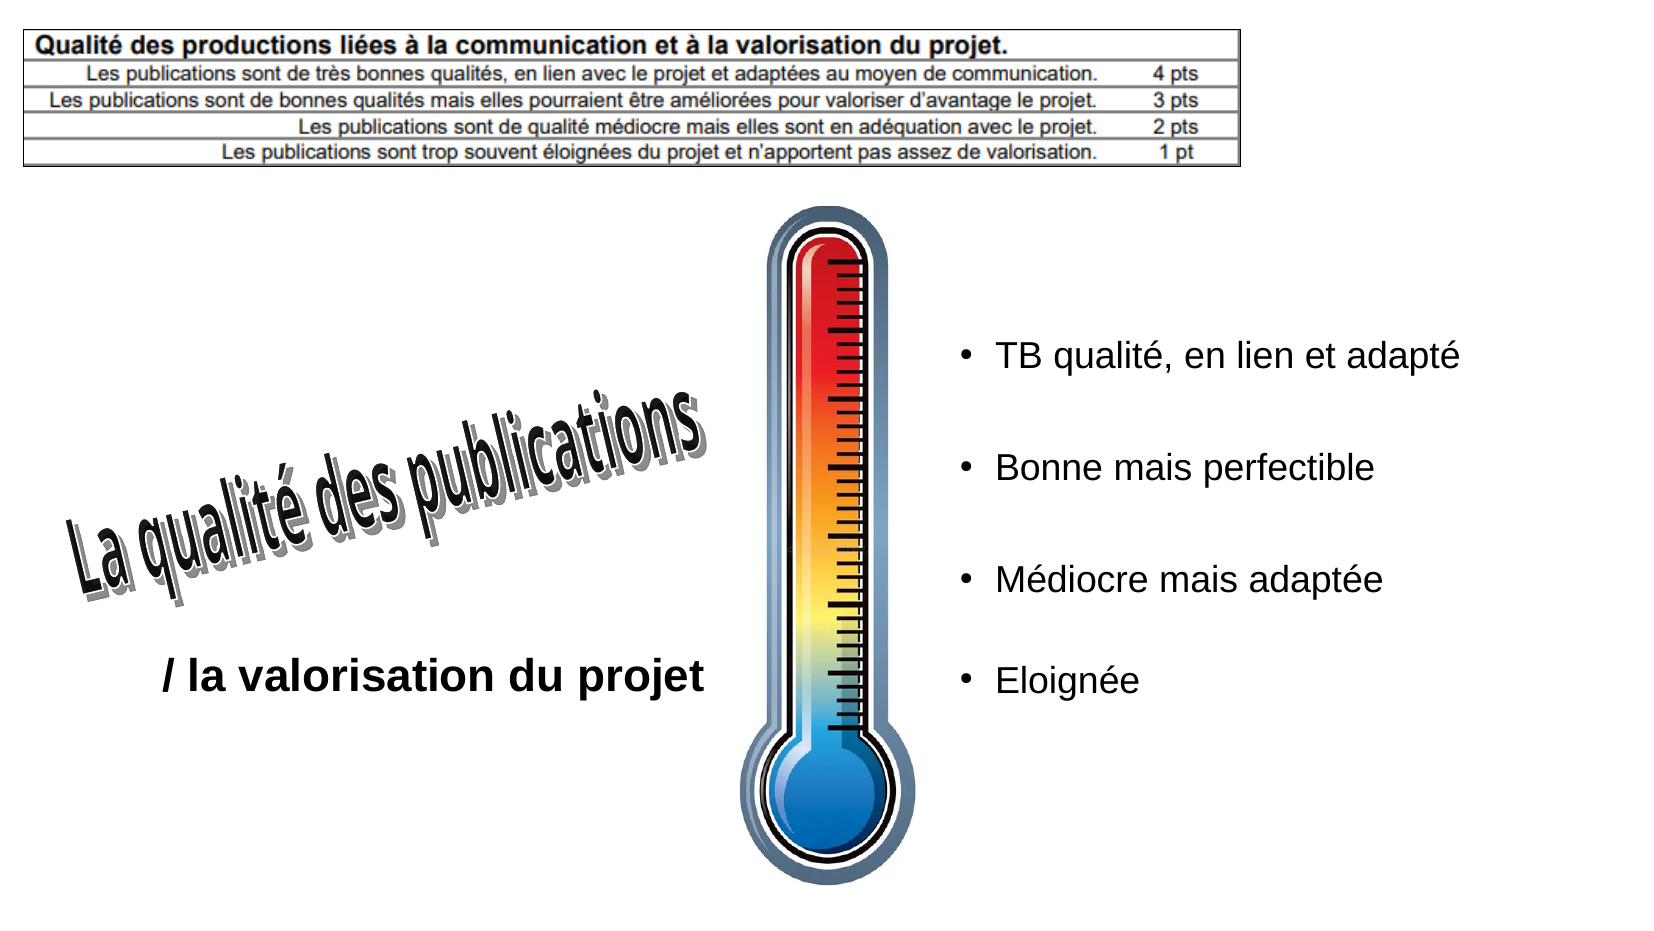

TB qualité, en lien et adapté
Bonne mais perfectible
La qualité des publications
Médiocre mais adaptée
/ la valorisation du projet
Eloignée